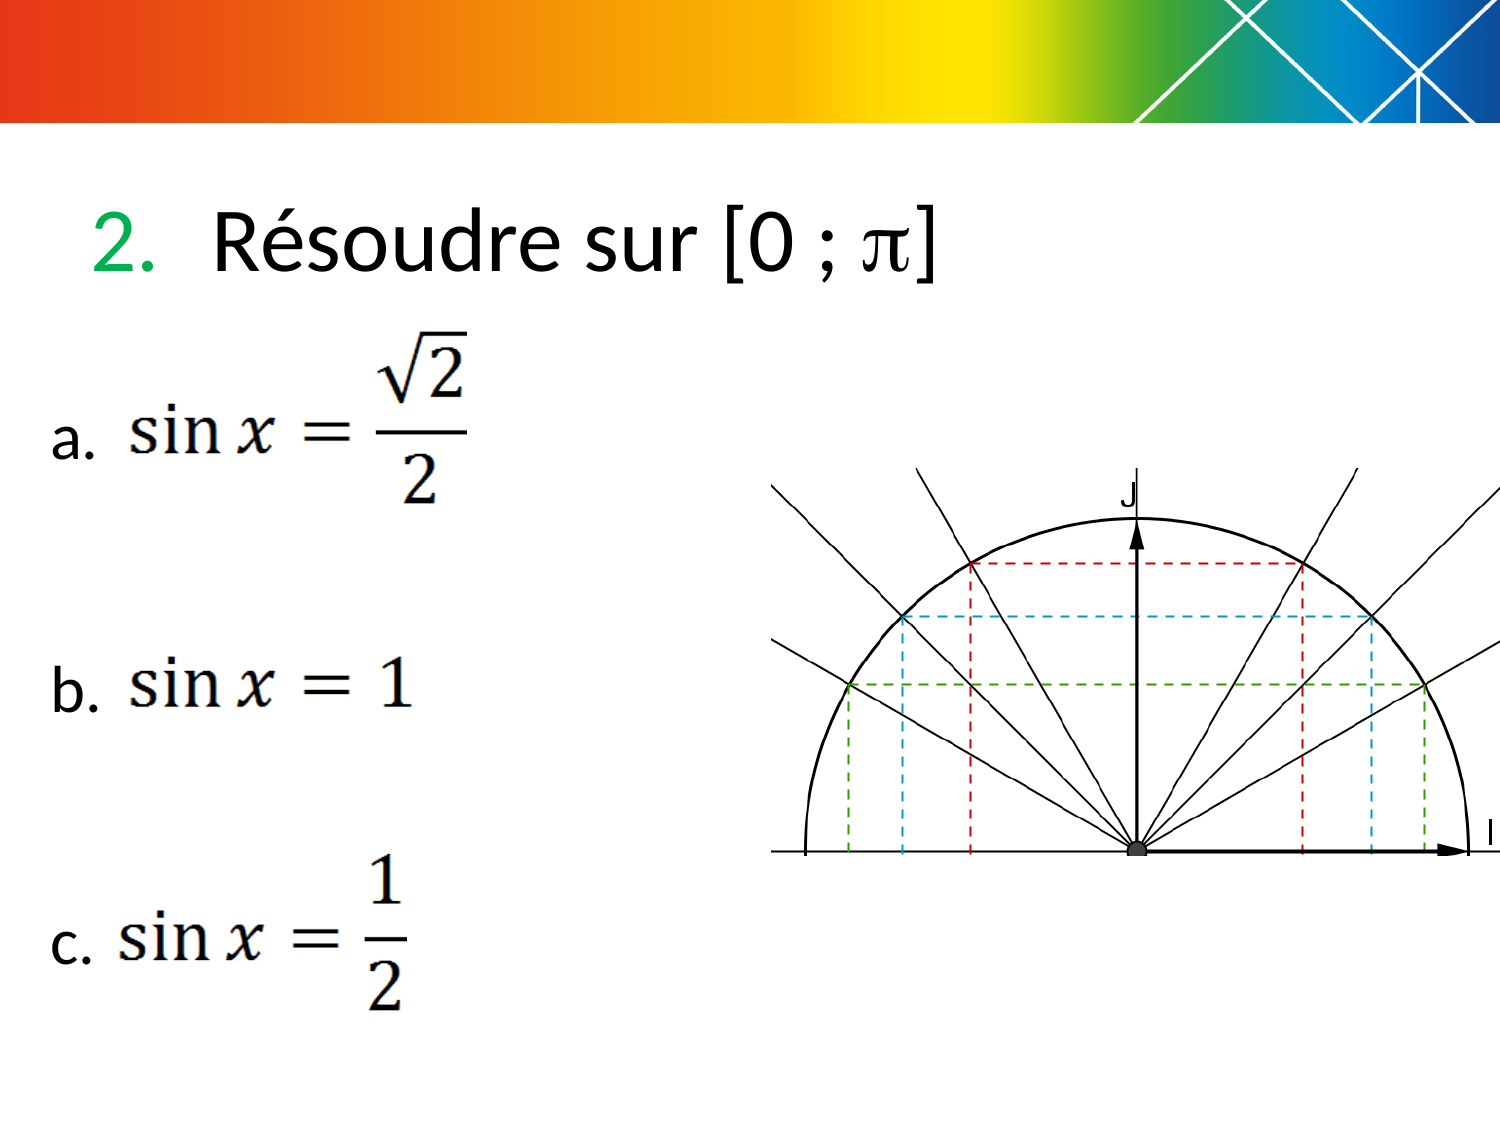

# Résoudre sur [0 ; ]
a.
b.
c.